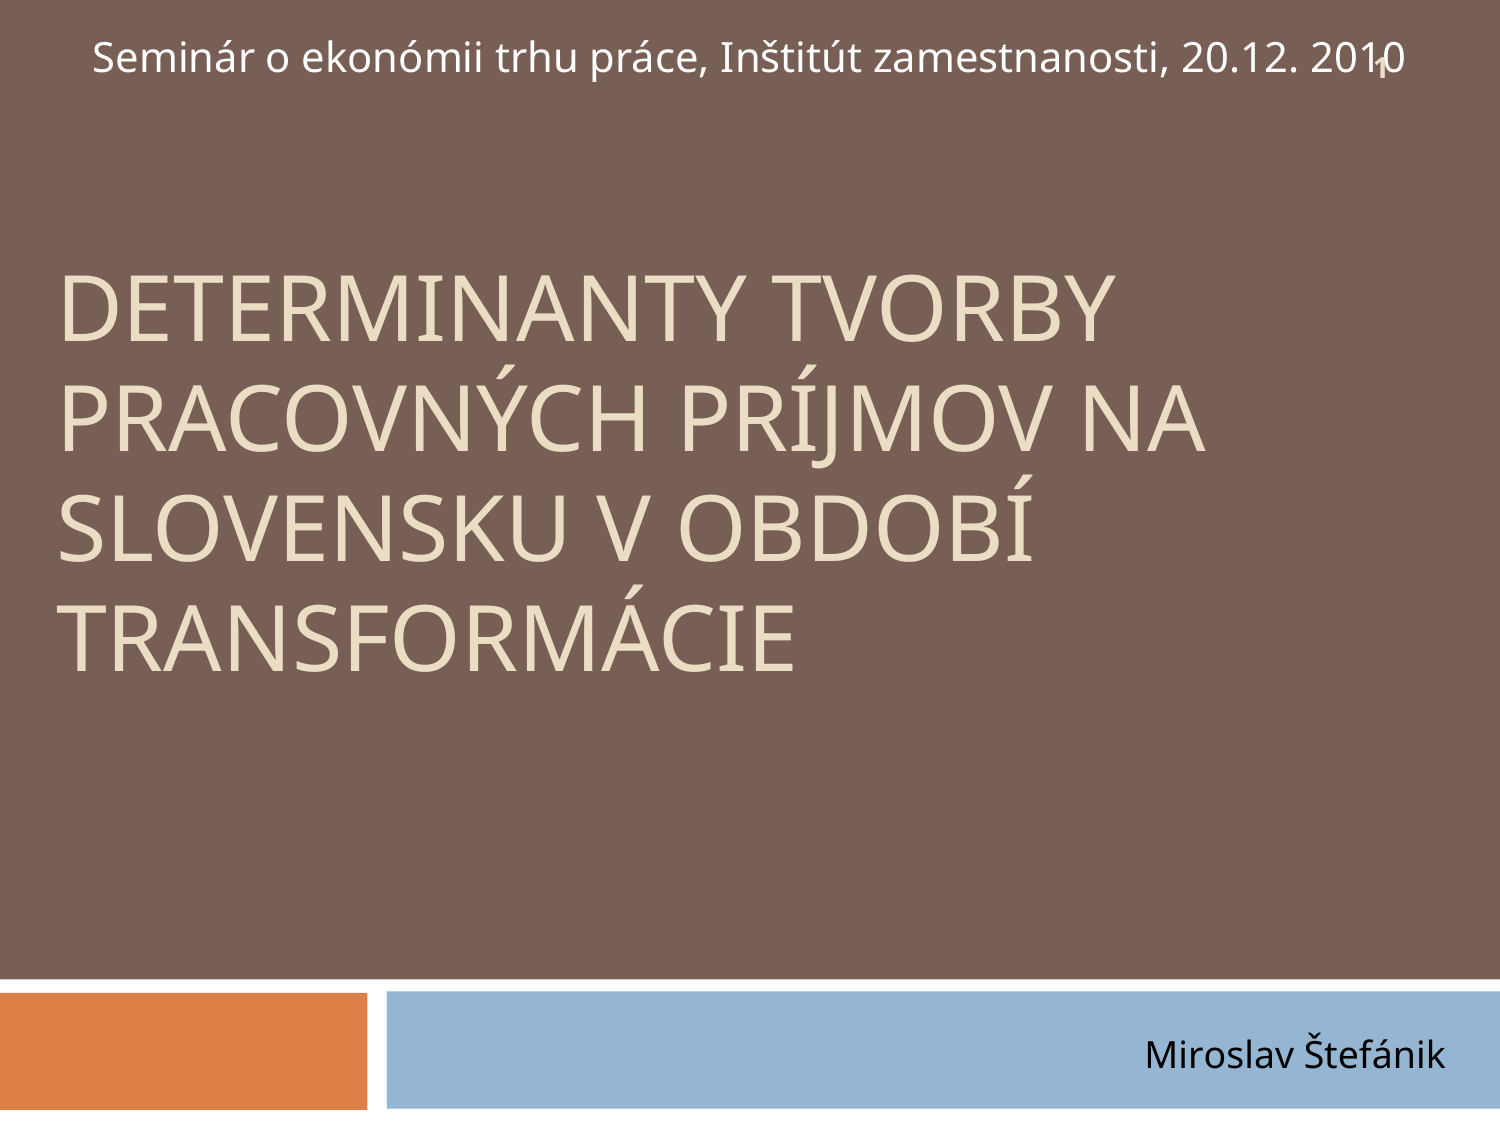

Seminár o ekonómii trhu práce, Inštitút zamestnanosti, 20.12. 2010
# DETERMINANTY TVORBY PRACOVNÝCH PRÍJMOV NA SLOVENSKU V OBDOBÍ TRANSFORMÁCIE
Miroslav Štefánik